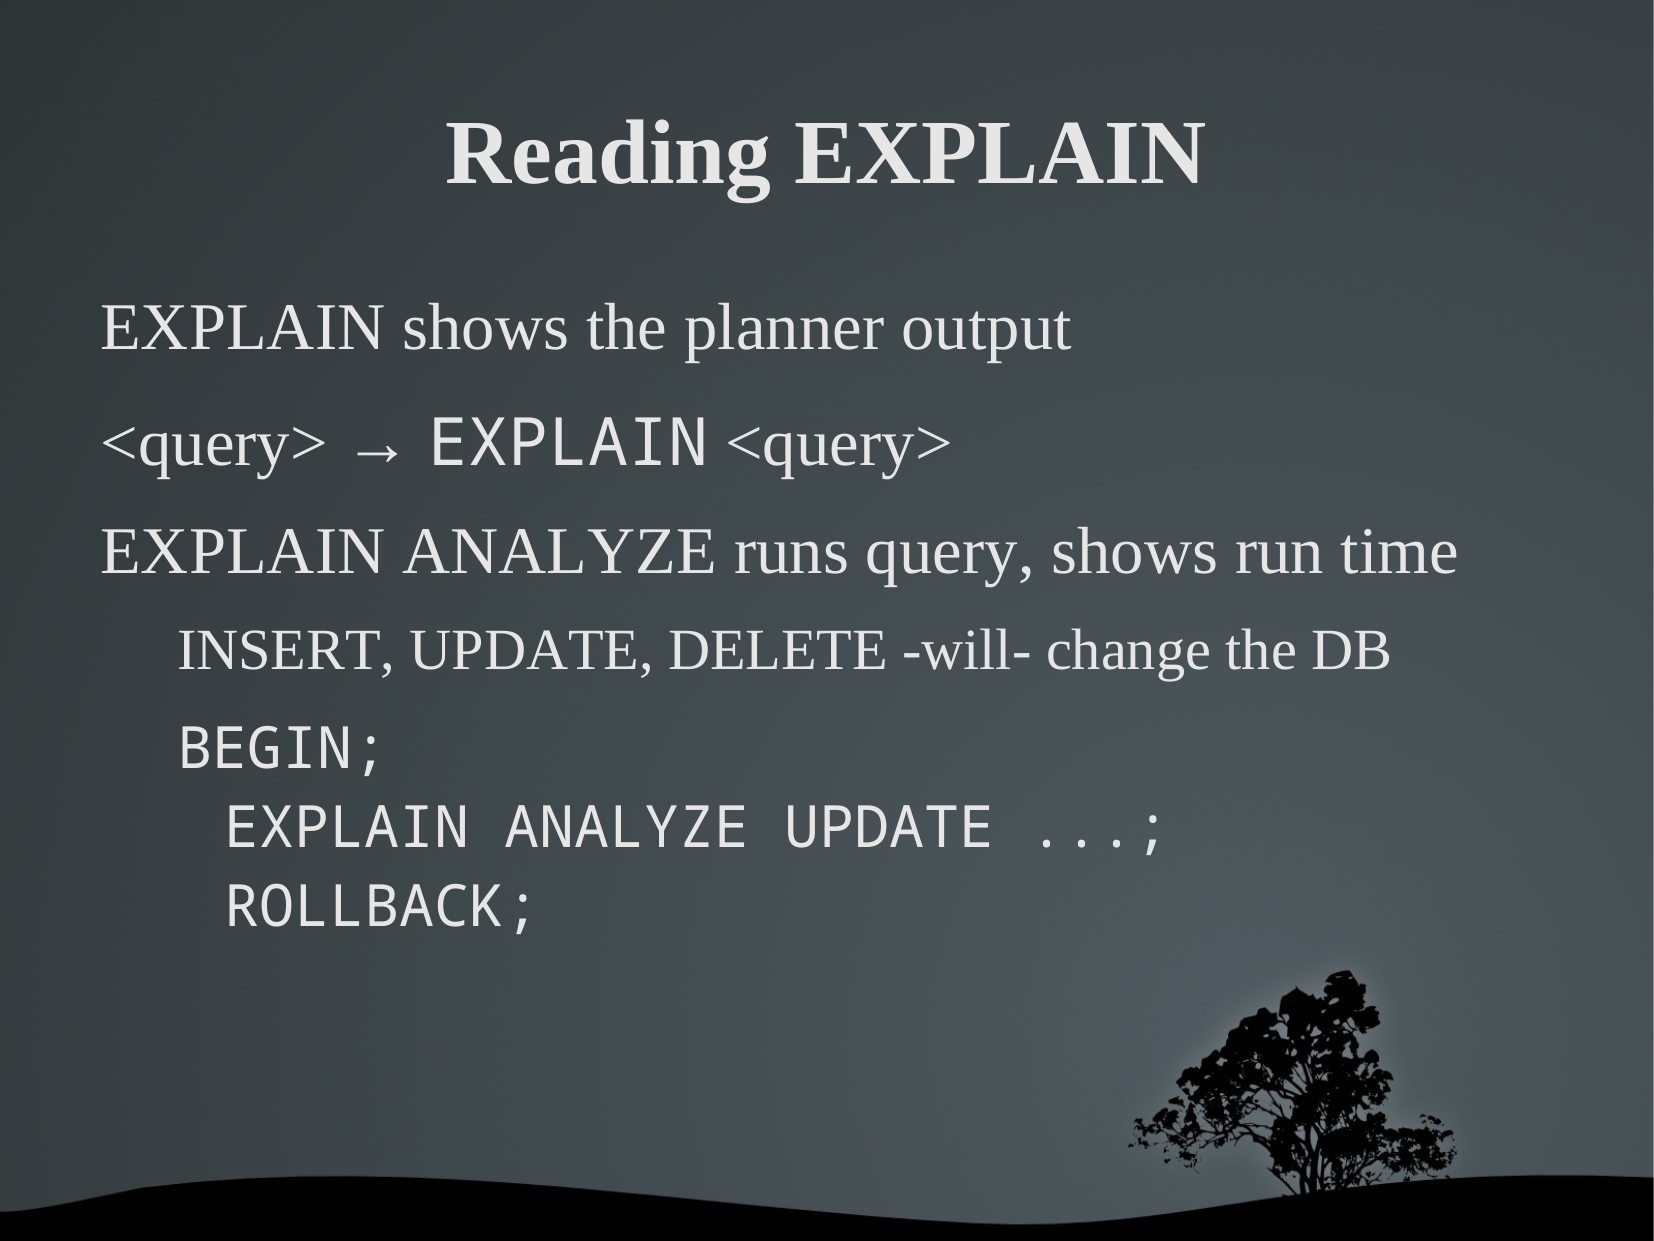

# Reading EXPLAIN
EXPLAIN shows the planner output
<query> → EXPLAIN <query>
EXPLAIN ANALYZE runs query, shows run time
INSERT, UPDATE, DELETE -will- change the DB
BEGIN;
EXPLAIN ANALYZE UPDATE ...;
ROLLBACK;